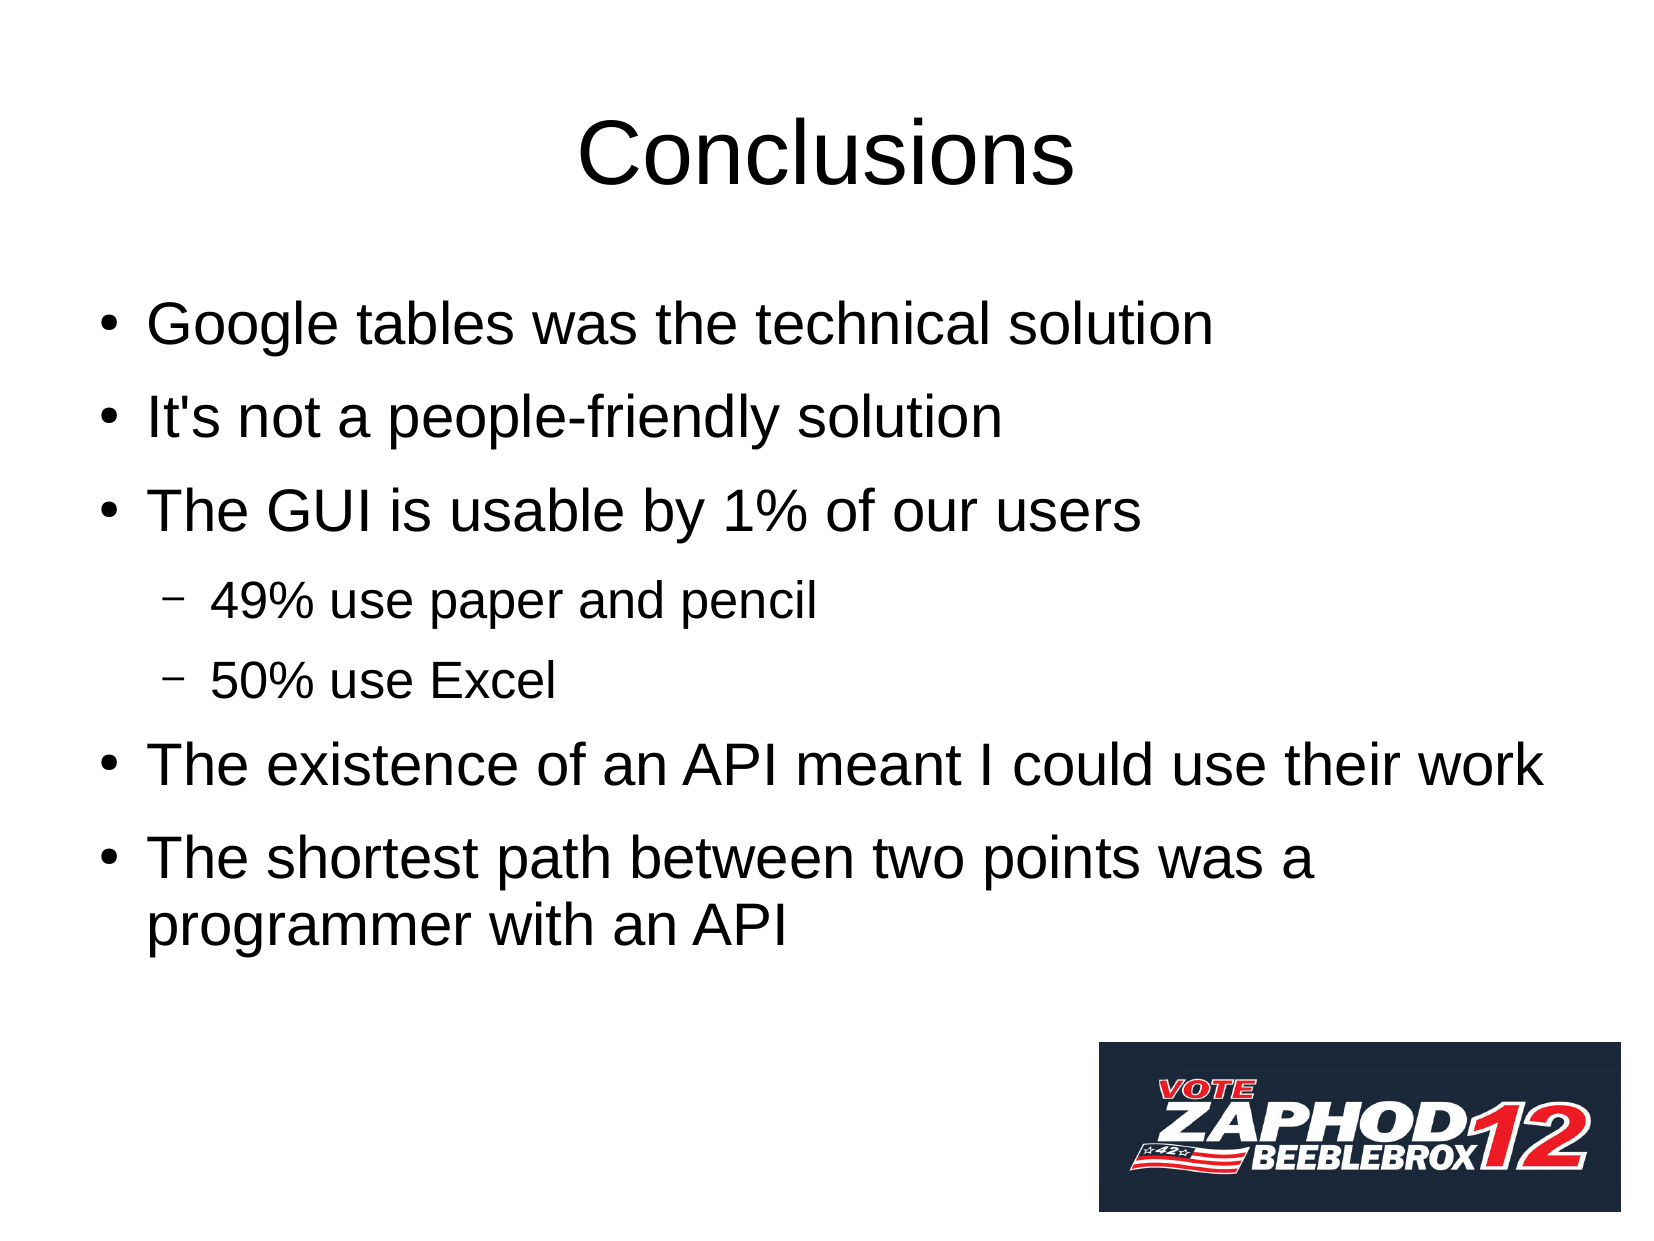

# Conclusions
Google tables was the technical solution
It's not a people-friendly solution
The GUI is usable by 1% of our users
49% use paper and pencil
50% use Excel
The existence of an API meant I could use their work
The shortest path between two points was a programmer with an API